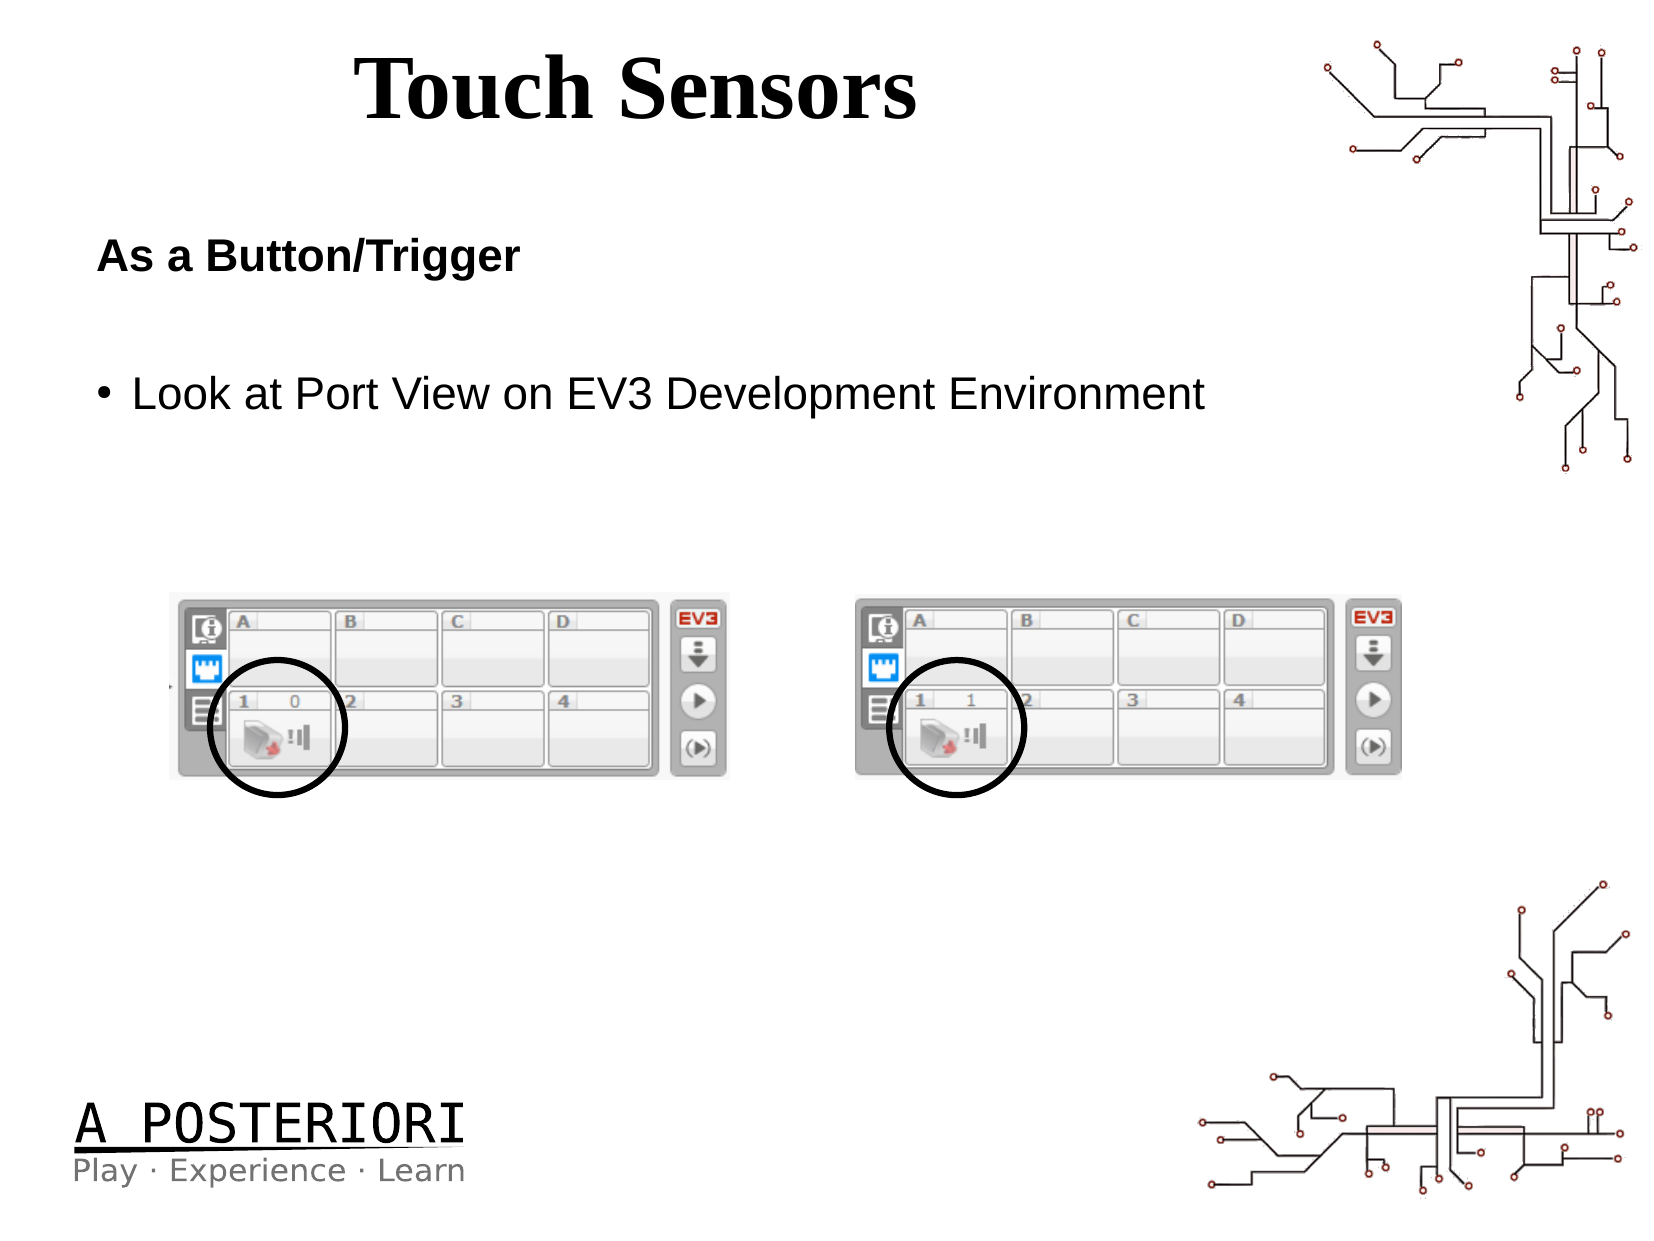

# Touch Sensors
As a Button/Trigger
Look at Port View on EV3 Development Environment